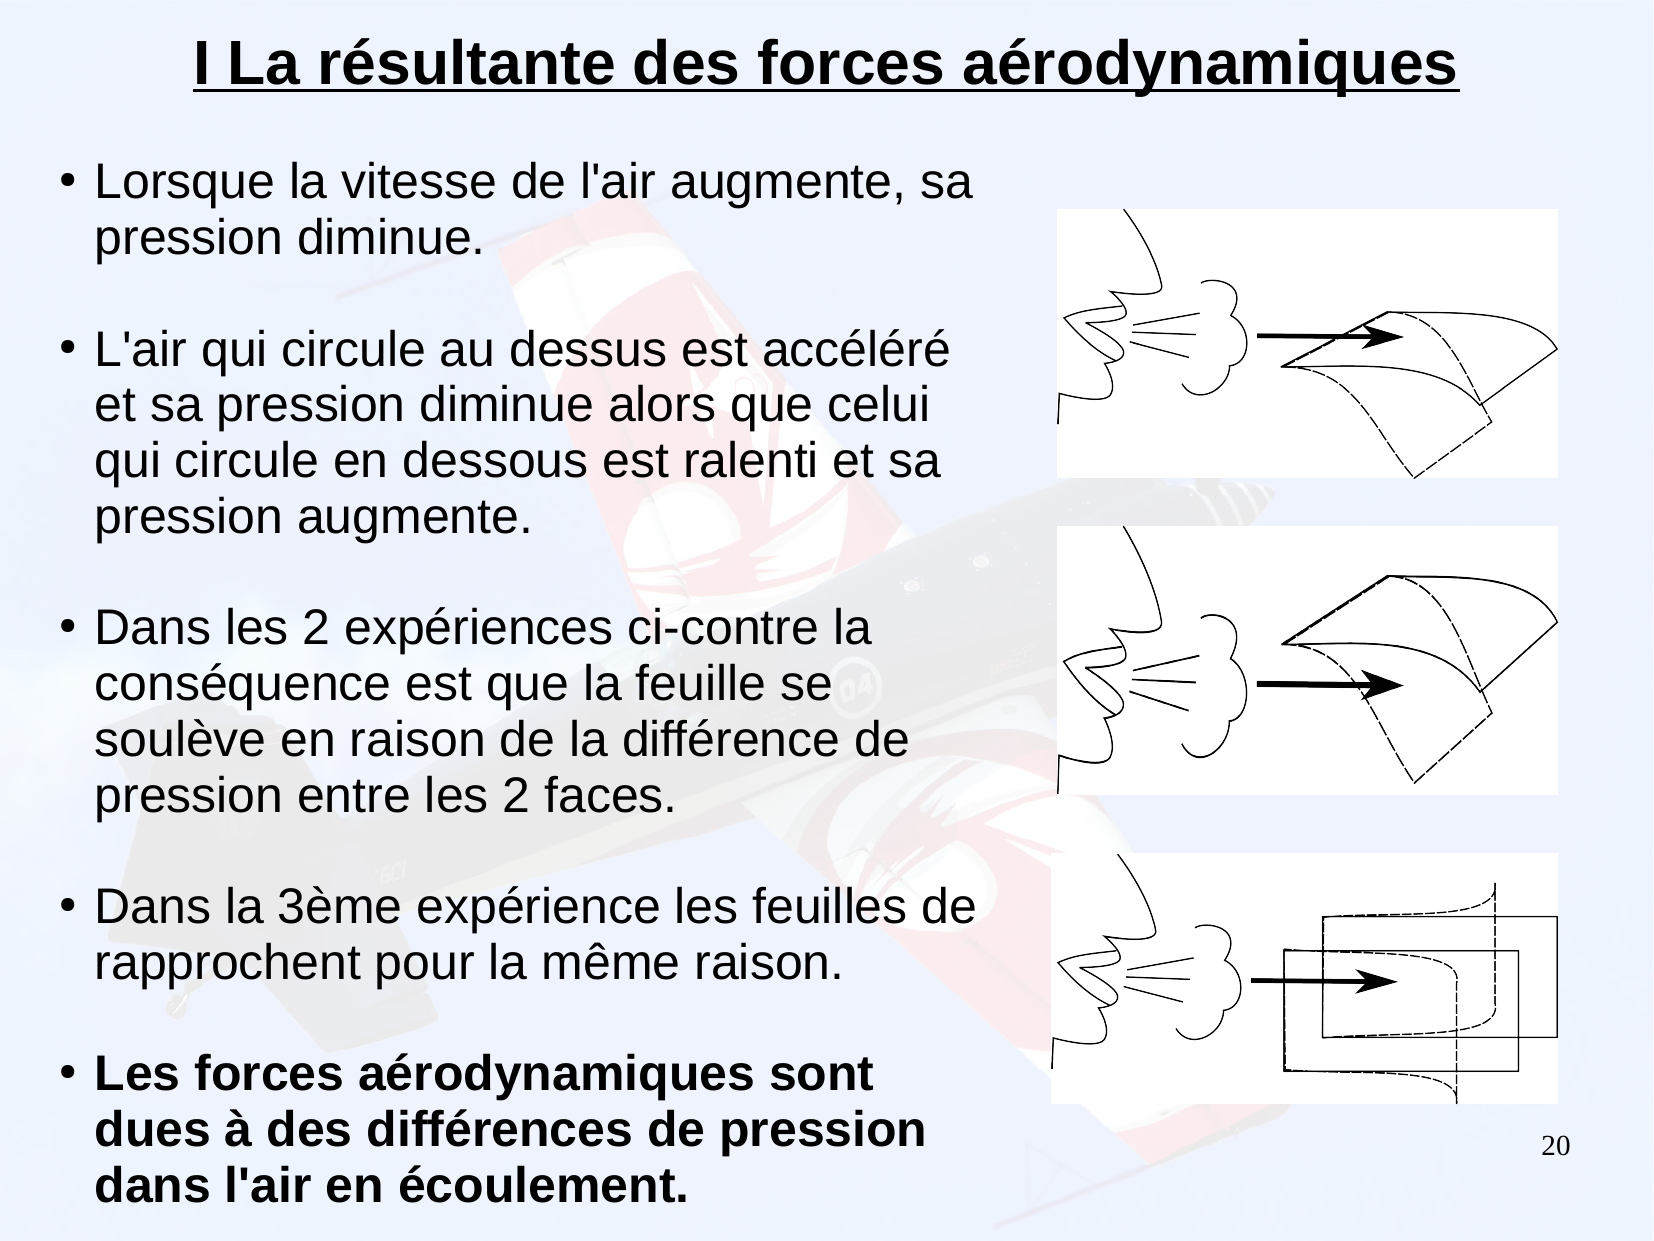

# I La résultante des forces aérodynamiques
Lorsque la vitesse de l'air augmente, sa pression diminue.
L'air qui circule au dessus est accéléré et sa pression diminue alors que celui qui circule en dessous est ralenti et sa pression augmente.
Dans les 2 expériences ci-contre la conséquence est que la feuille se soulève en raison de la différence de pression entre les 2 faces.
Dans la 3ème expérience les feuilles de rapprochent pour la même raison.
Les forces aérodynamiques sont dues à des différences de pression dans l'air en écoulement.
20